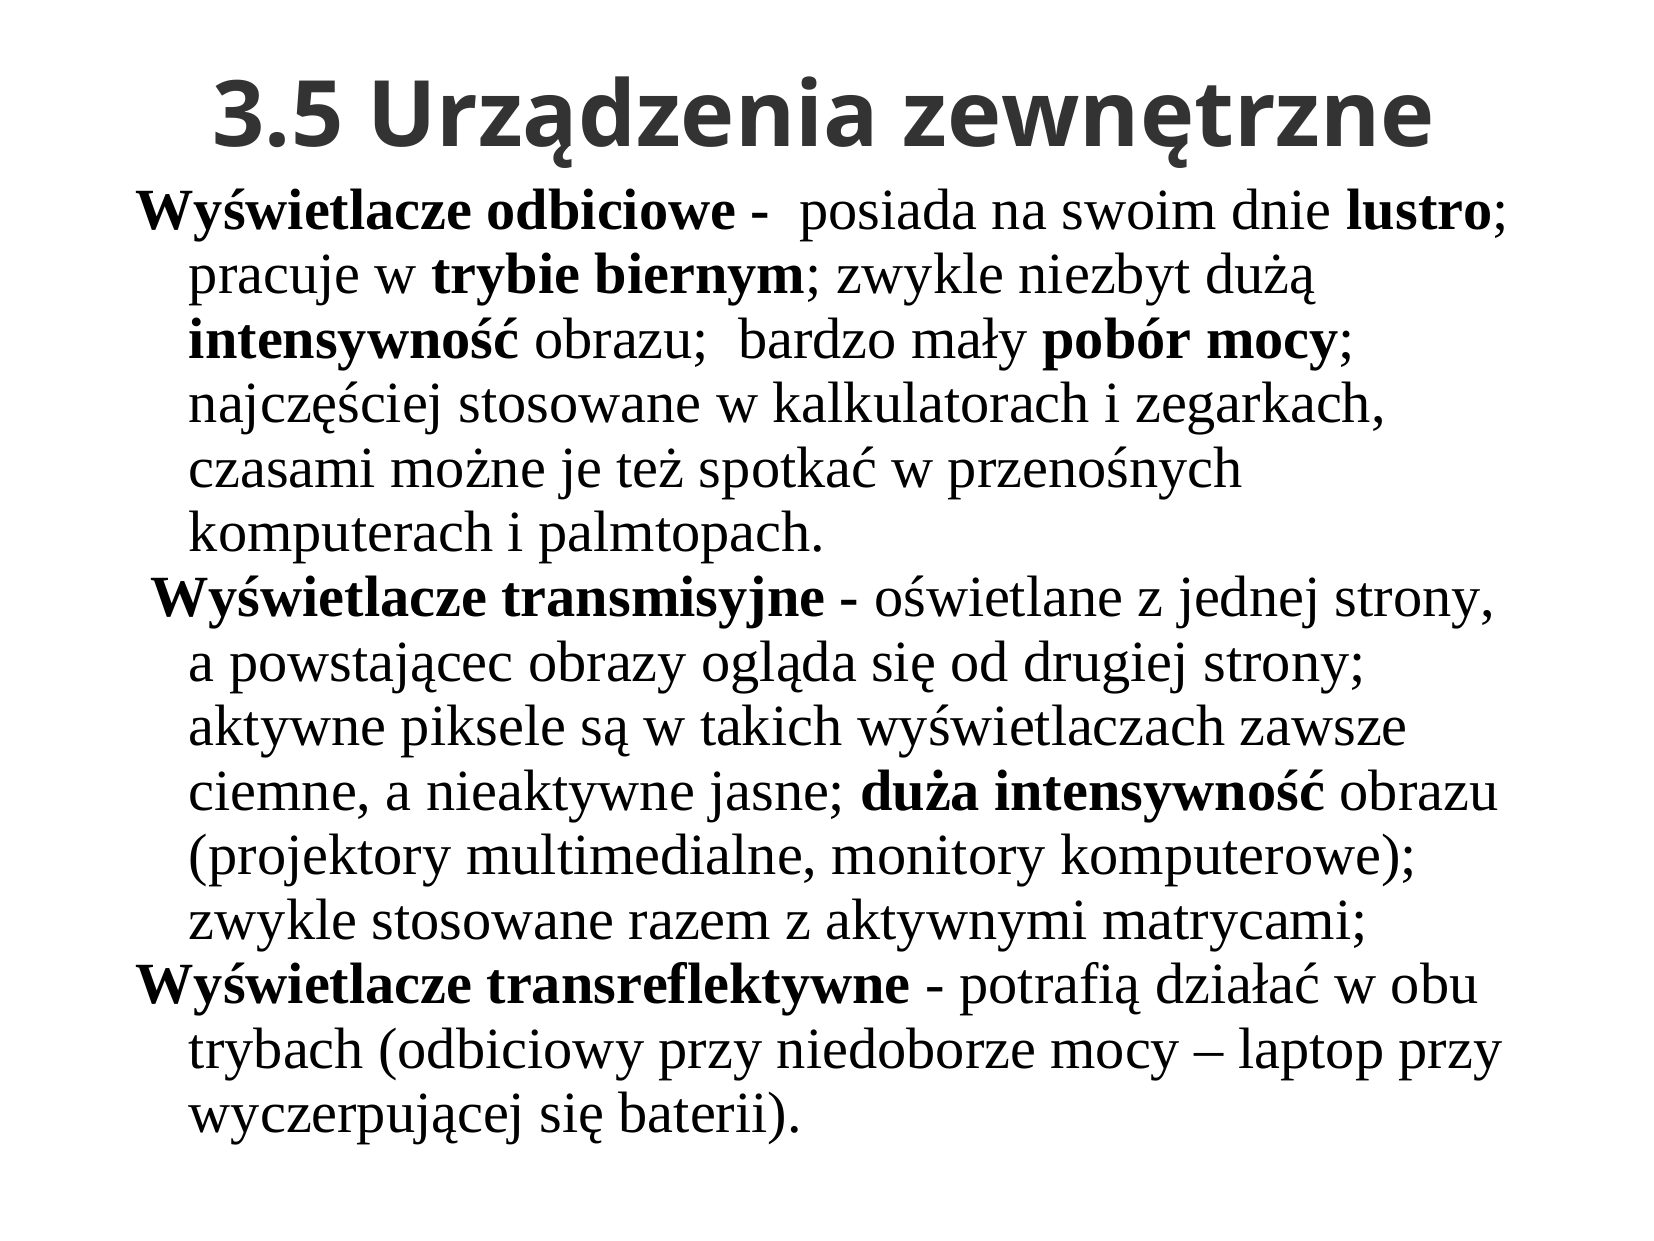

# 3.5 Urządzenia zewnętrzne
Wyświetlacze odbiciowe - posiada na swoim dnie lustro; pracuje w trybie biernym; zwykle niezbyt dużą intensywność obrazu; bardzo mały pobór mocy; najczęściej stosowane w kalkulatorach i zegarkach, czasami możne je też spotkać w przenośnych komputerach i palmtopach.
 Wyświetlacze transmisyjne - oświetlane z jednej strony, a powstającec obrazy ogląda się od drugiej strony; aktywne piksele są w takich wyświetlaczach zawsze ciemne, a nieaktywne jasne; duża intensywność obrazu (projektory multimedialne, monitory komputerowe); zwykle stosowane razem z aktywnymi matrycami;
Wyświetlacze transreflektywne - potrafią działać w obu trybach (odbiciowy przy niedoborze mocy – laptop przy wyczerpującej się baterii).